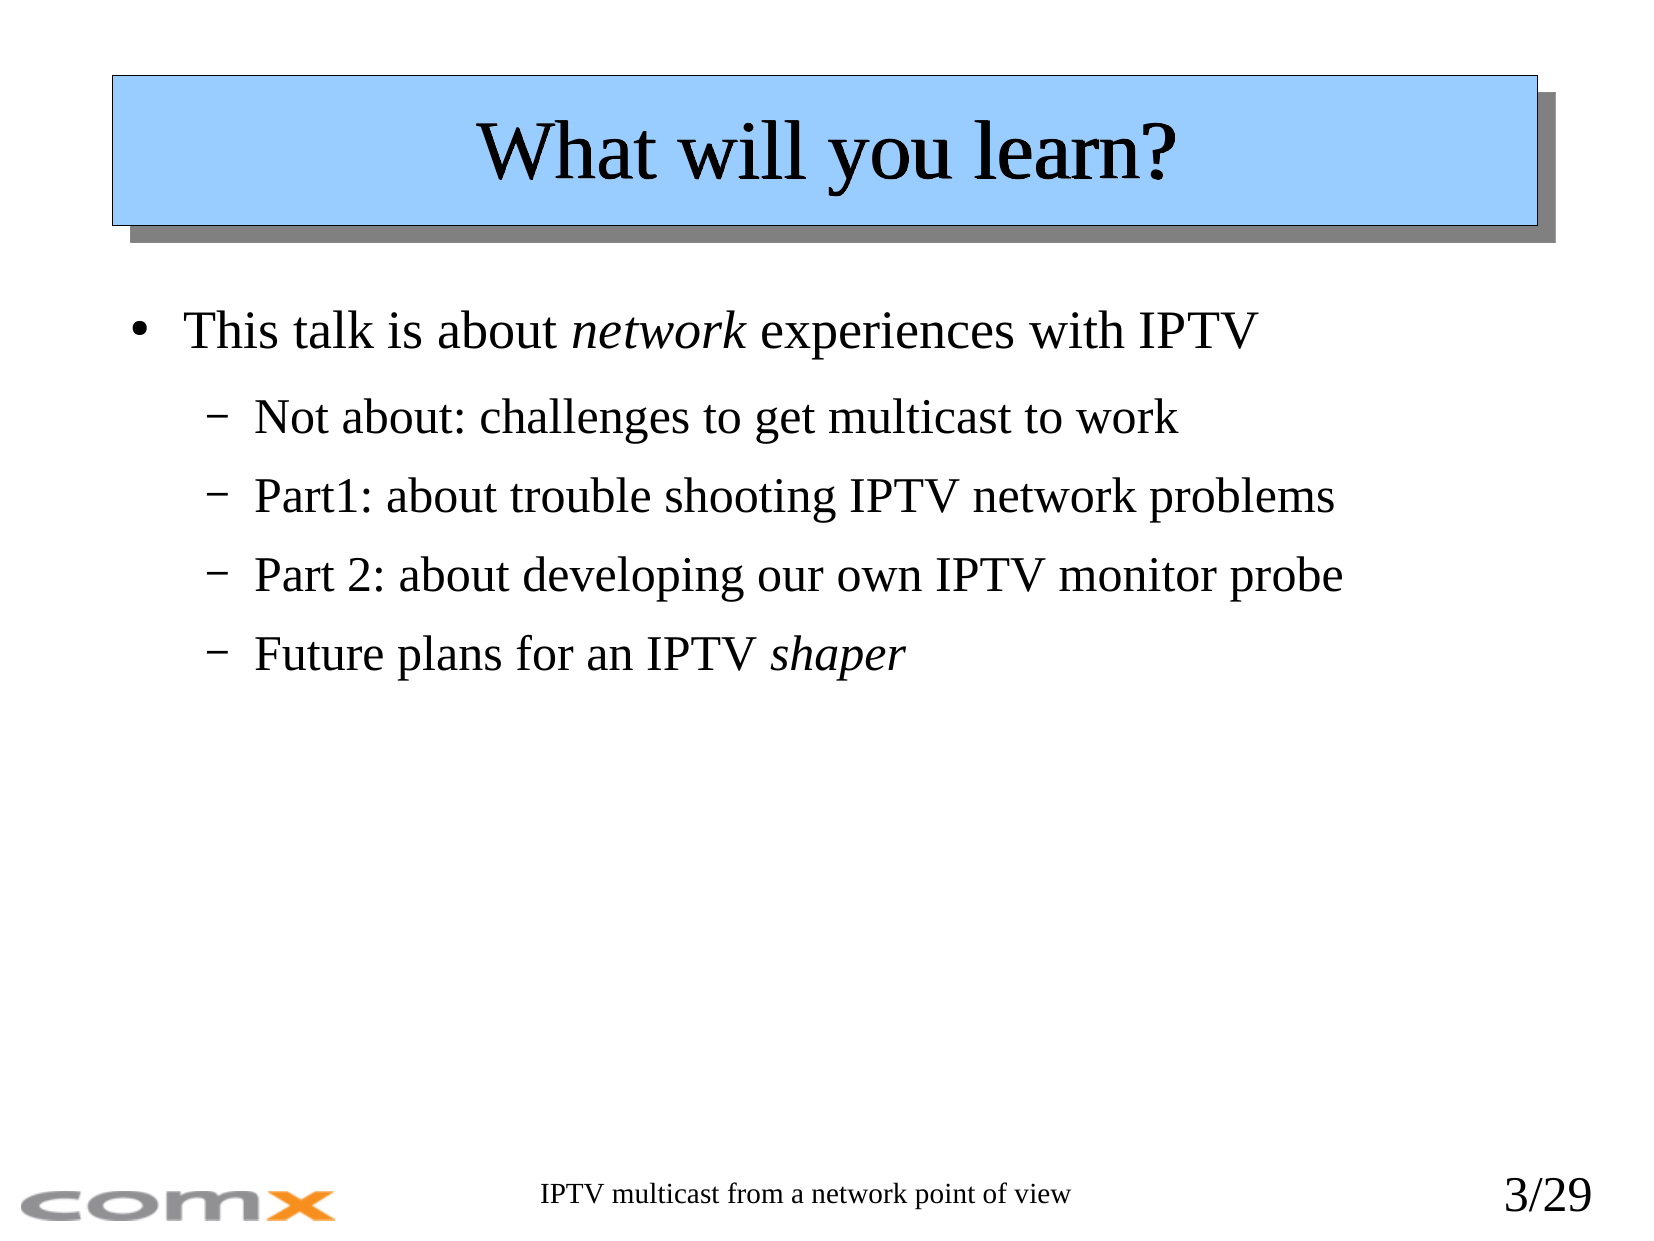

# What will you learn?
This talk is about network experiences with IPTV
Not about: challenges to get multicast to work
Part1: about trouble shooting IPTV network problems
Part 2: about developing our own IPTV monitor probe
Future plans for an IPTV shaper